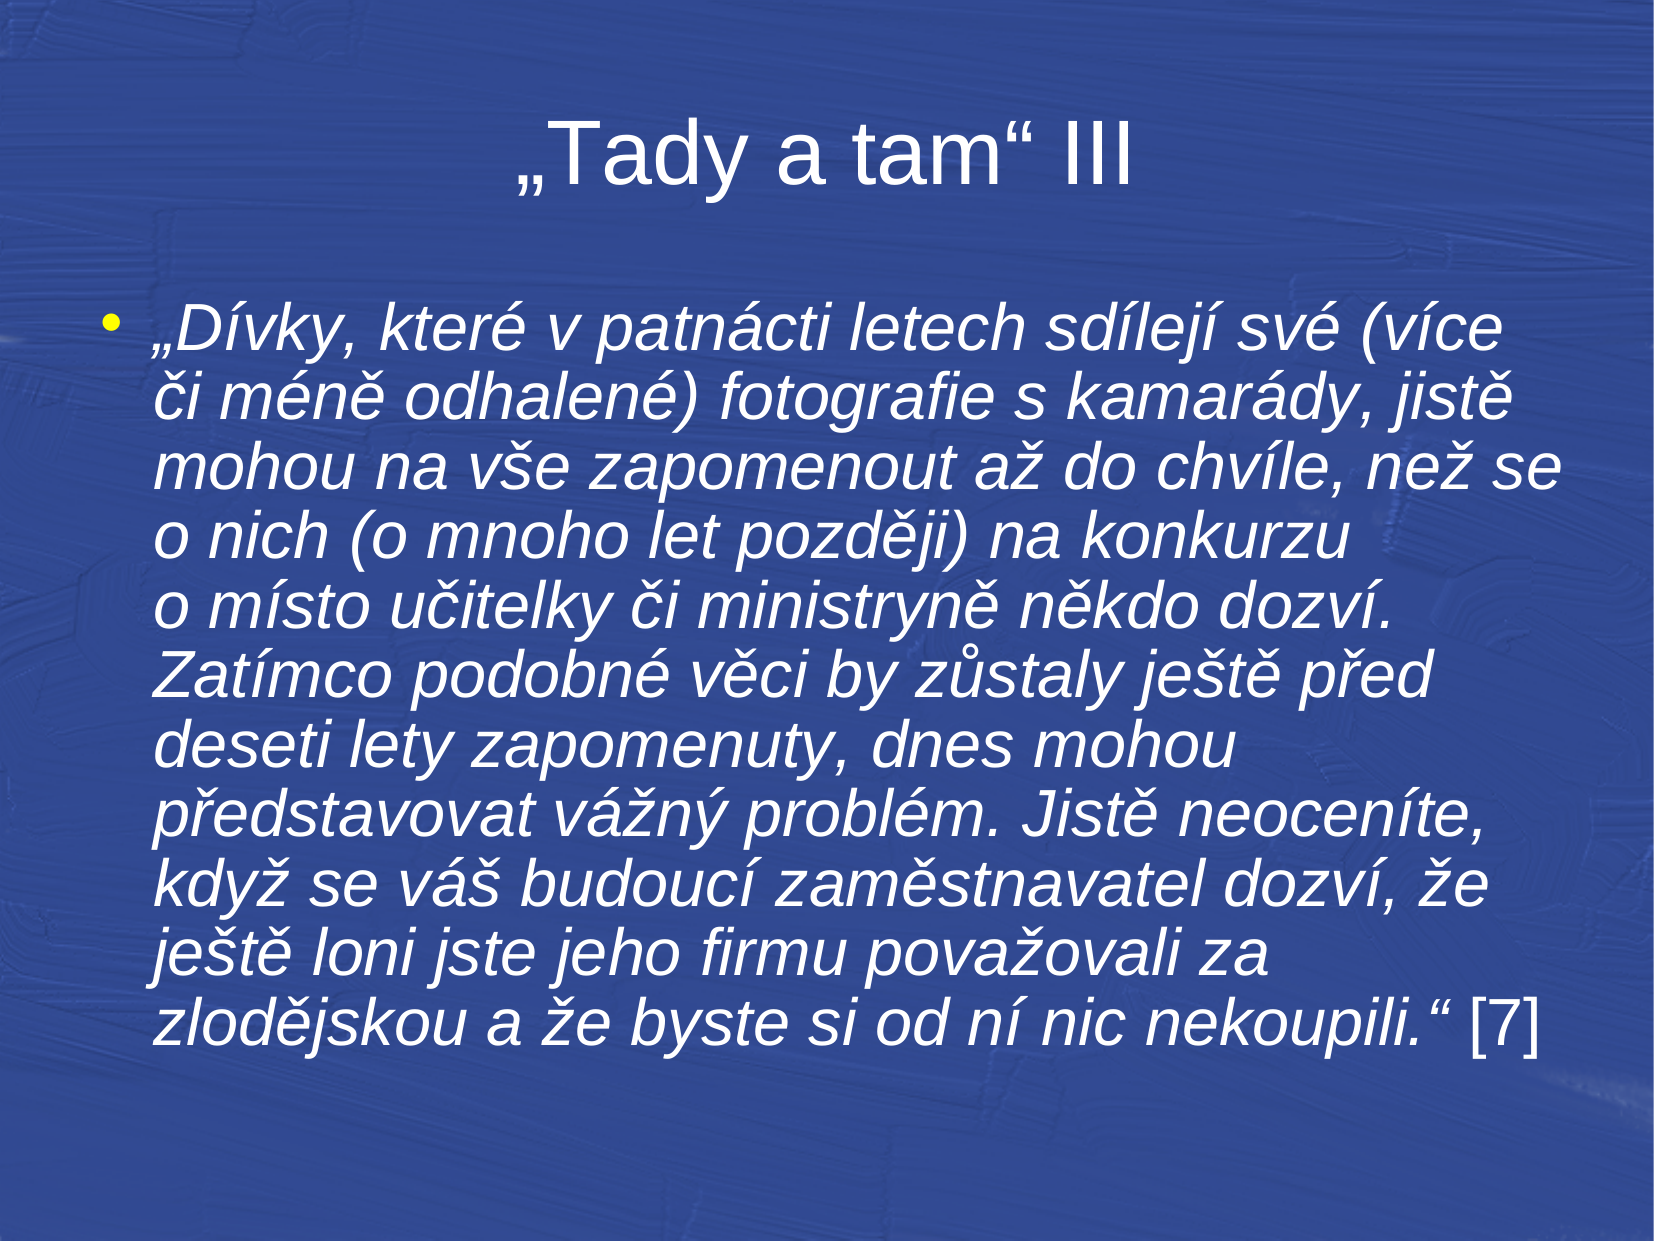

# „Tady a tam“ III
„Dívky, které v patnácti letech sdílejí své (více či méně odhalené) fotografie s kamarády, jistě mohou na vše zapomenout až do chvíle, než se o nich (o mnoho let později) na konkurzu o místo učitelky či ministryně někdo dozví. Zatímco podobné věci by zůstaly ještě před deseti lety zapomenuty, dnes mohou představovat vážný problém. Jistě neoceníte, když se váš budoucí zaměstnavatel dozví, že ještě loni jste jeho firmu považovali za zlodějskou a že byste si od ní nic nekoupili.“ [7]